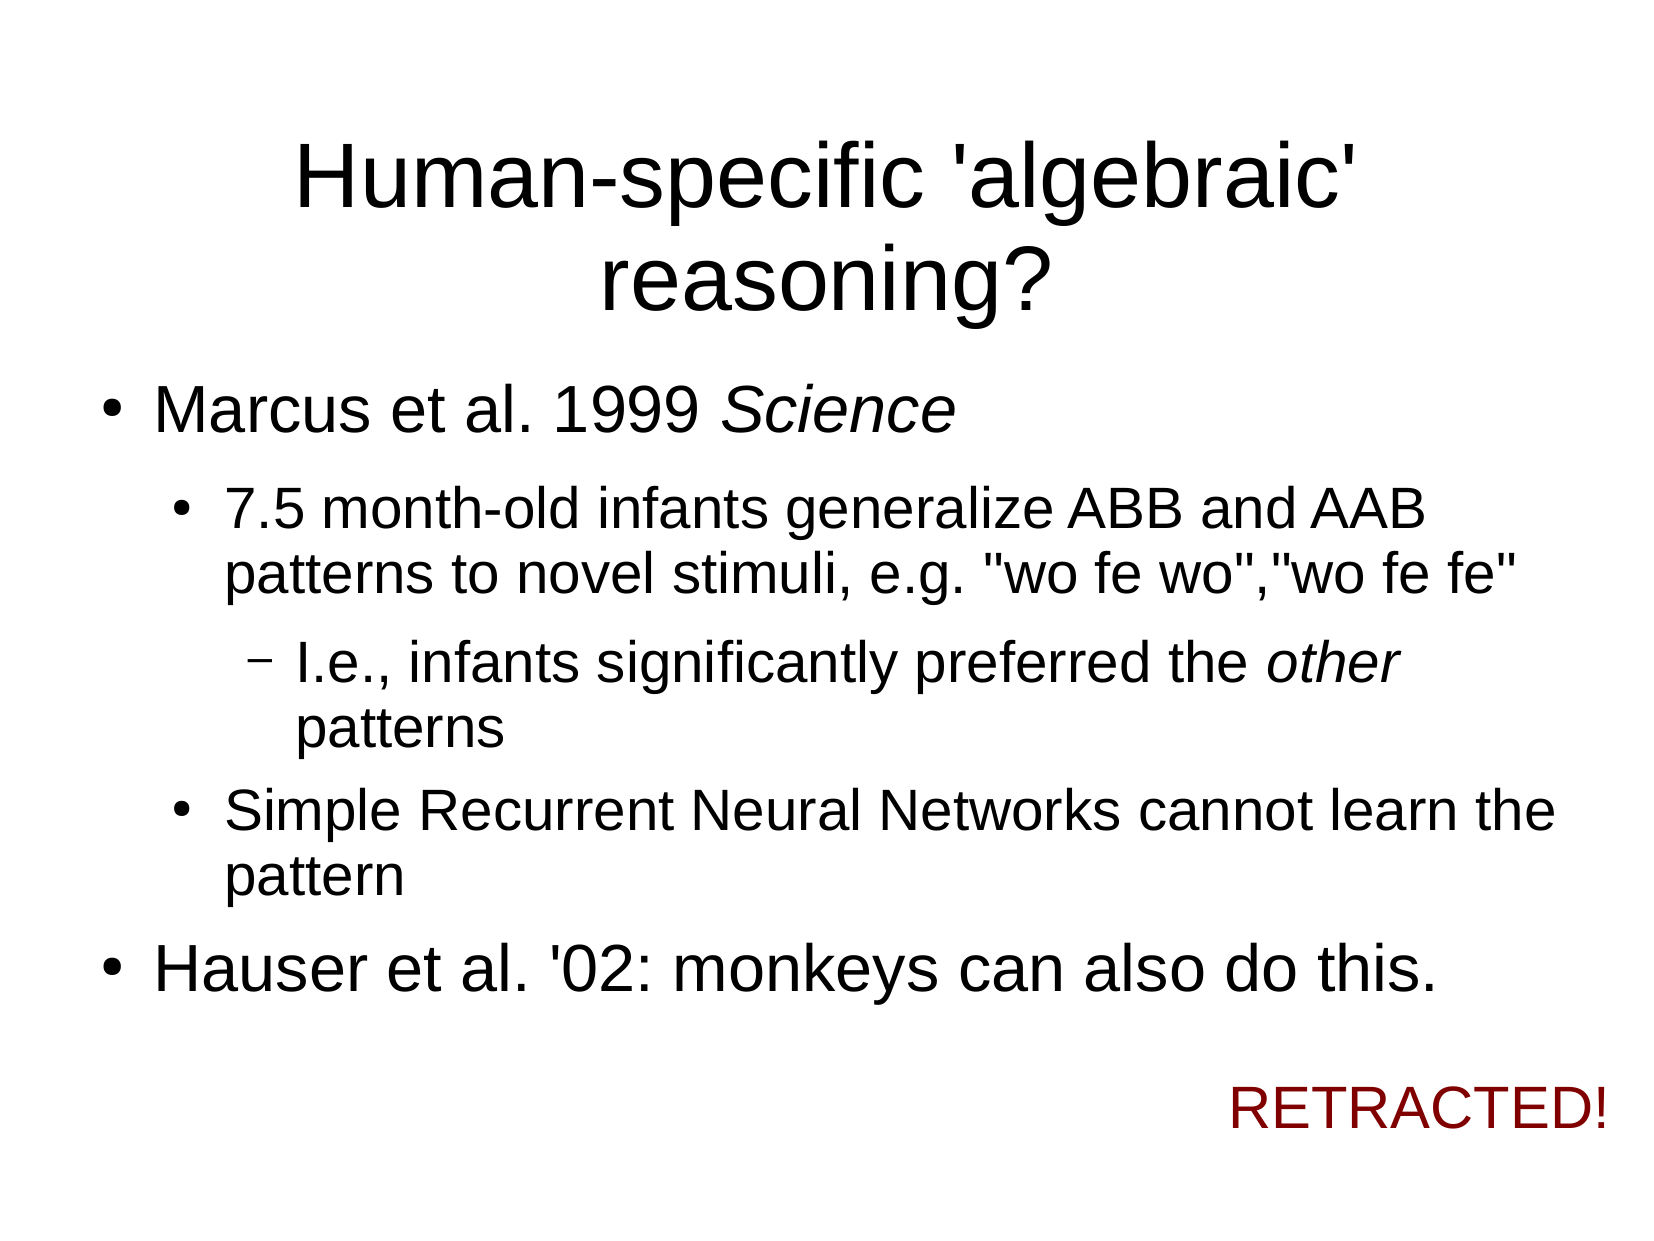

# Human-specific 'algebraic' reasoning?
Marcus et al. 1999 Science
7.5 month-old infants generalize ABB and AAB patterns to novel stimuli, e.g. "wo fe wo","wo fe fe"
I.e., infants significantly preferred the other patterns
Simple Recurrent Neural Networks cannot learn the pattern
Hauser et al. '02: monkeys can also do this.
RETRACTED!